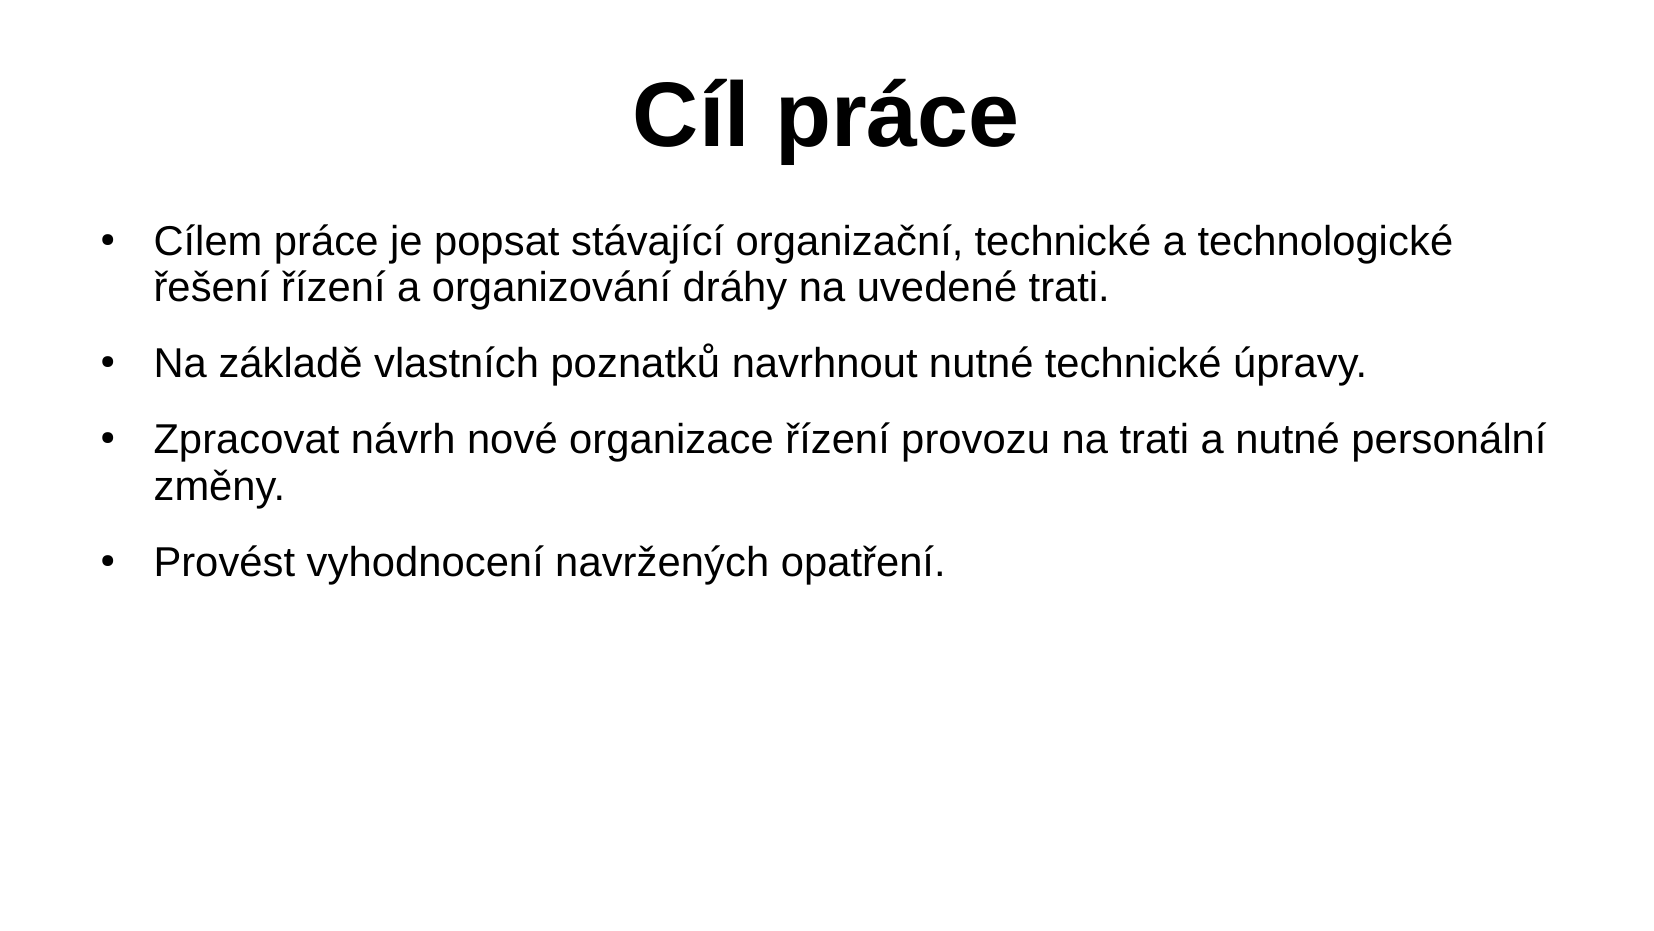

# Cíl práce
Cílem práce je popsat stávající organizační, technické a technologické řešení řízení a organizování dráhy na uvedené trati.
Na základě vlastních poznatků navrhnout nutné technické úpravy.
Zpracovat návrh nové organizace řízení provozu na trati a nutné personální změny.
Provést vyhodnocení navržených opatření.